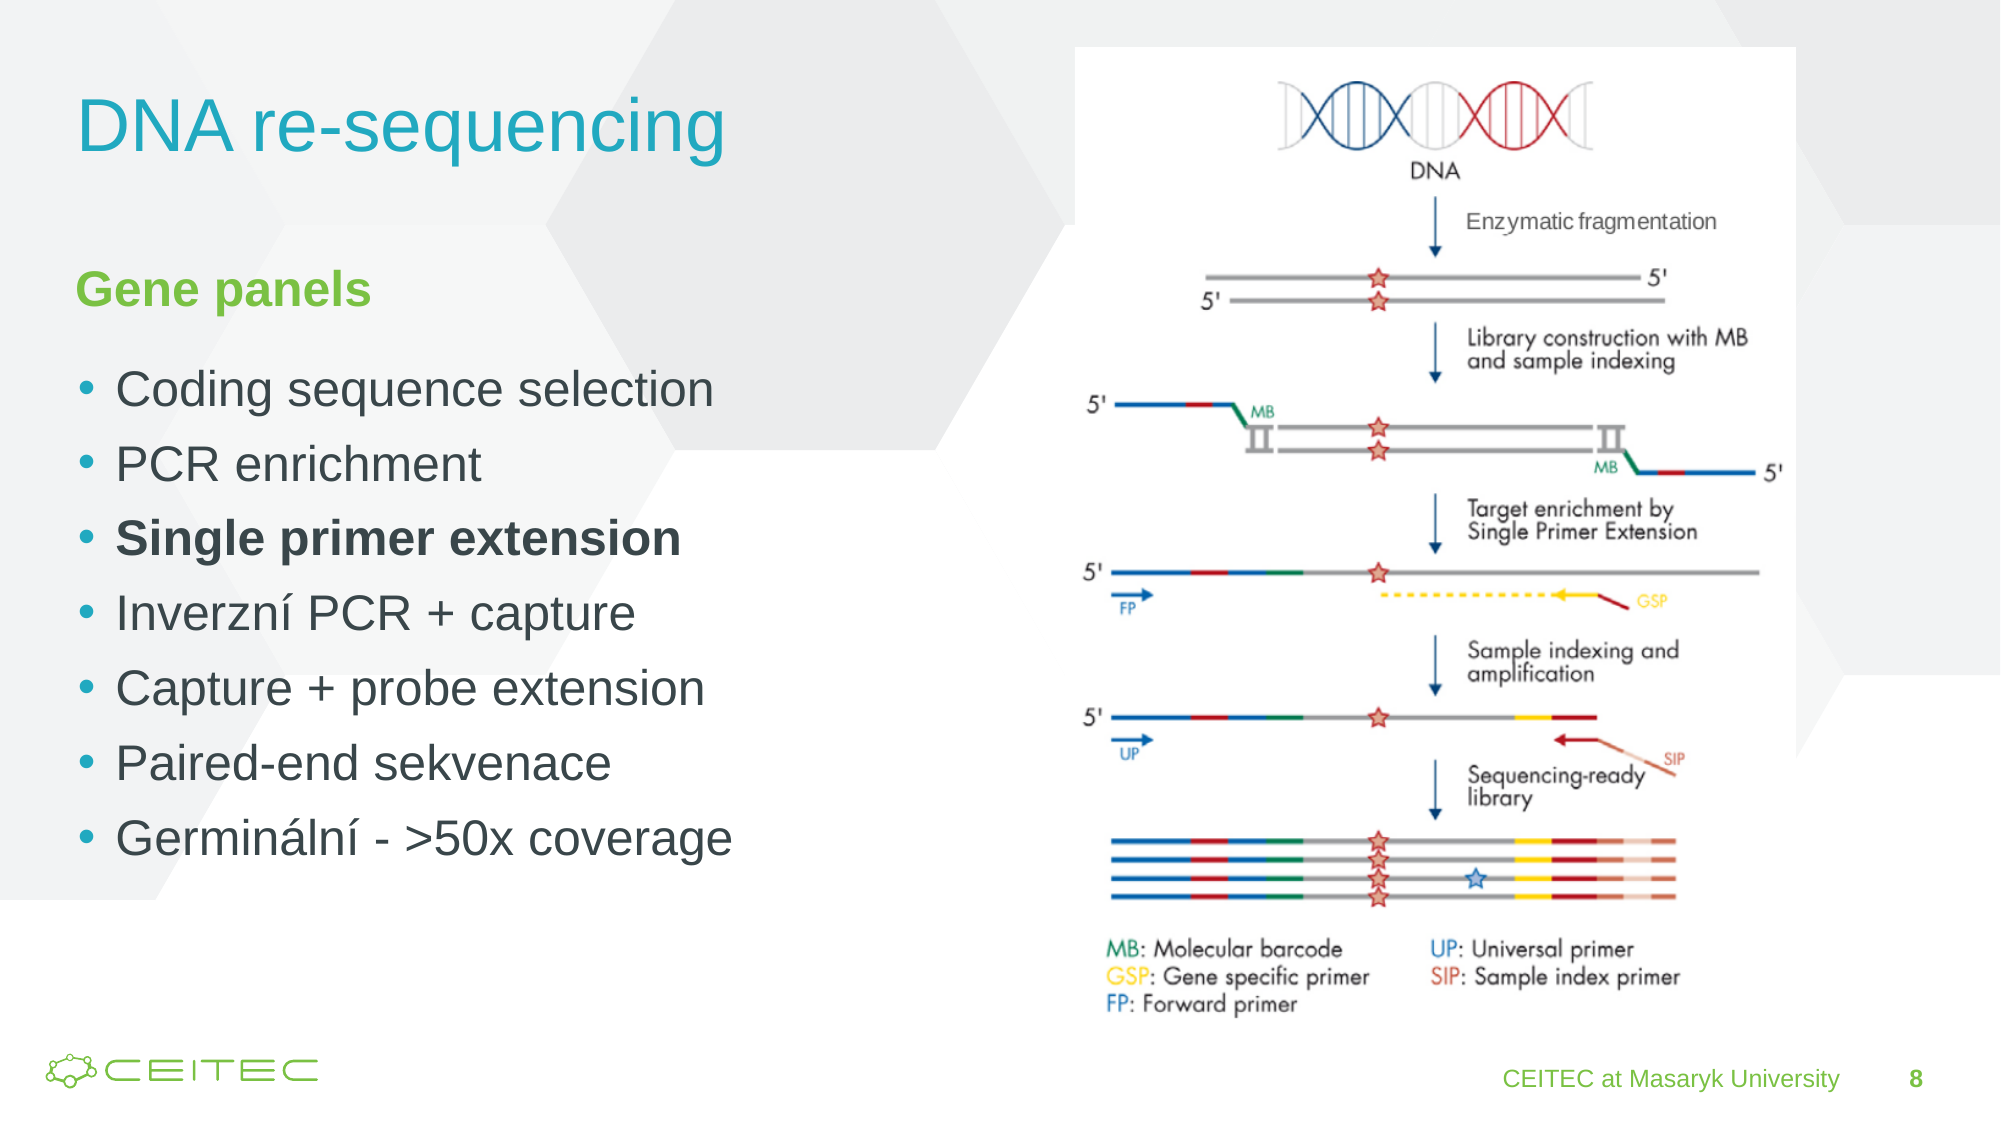

# DNA re-sequencing
Gene panels
Coding sequence selection
PCR enrichment
Single primer extension
Inverzní PCR + capture
Capture + probe extension
Paired-end sekvenace
Germinální - >50x coverage
CEITEC at Masaryk University